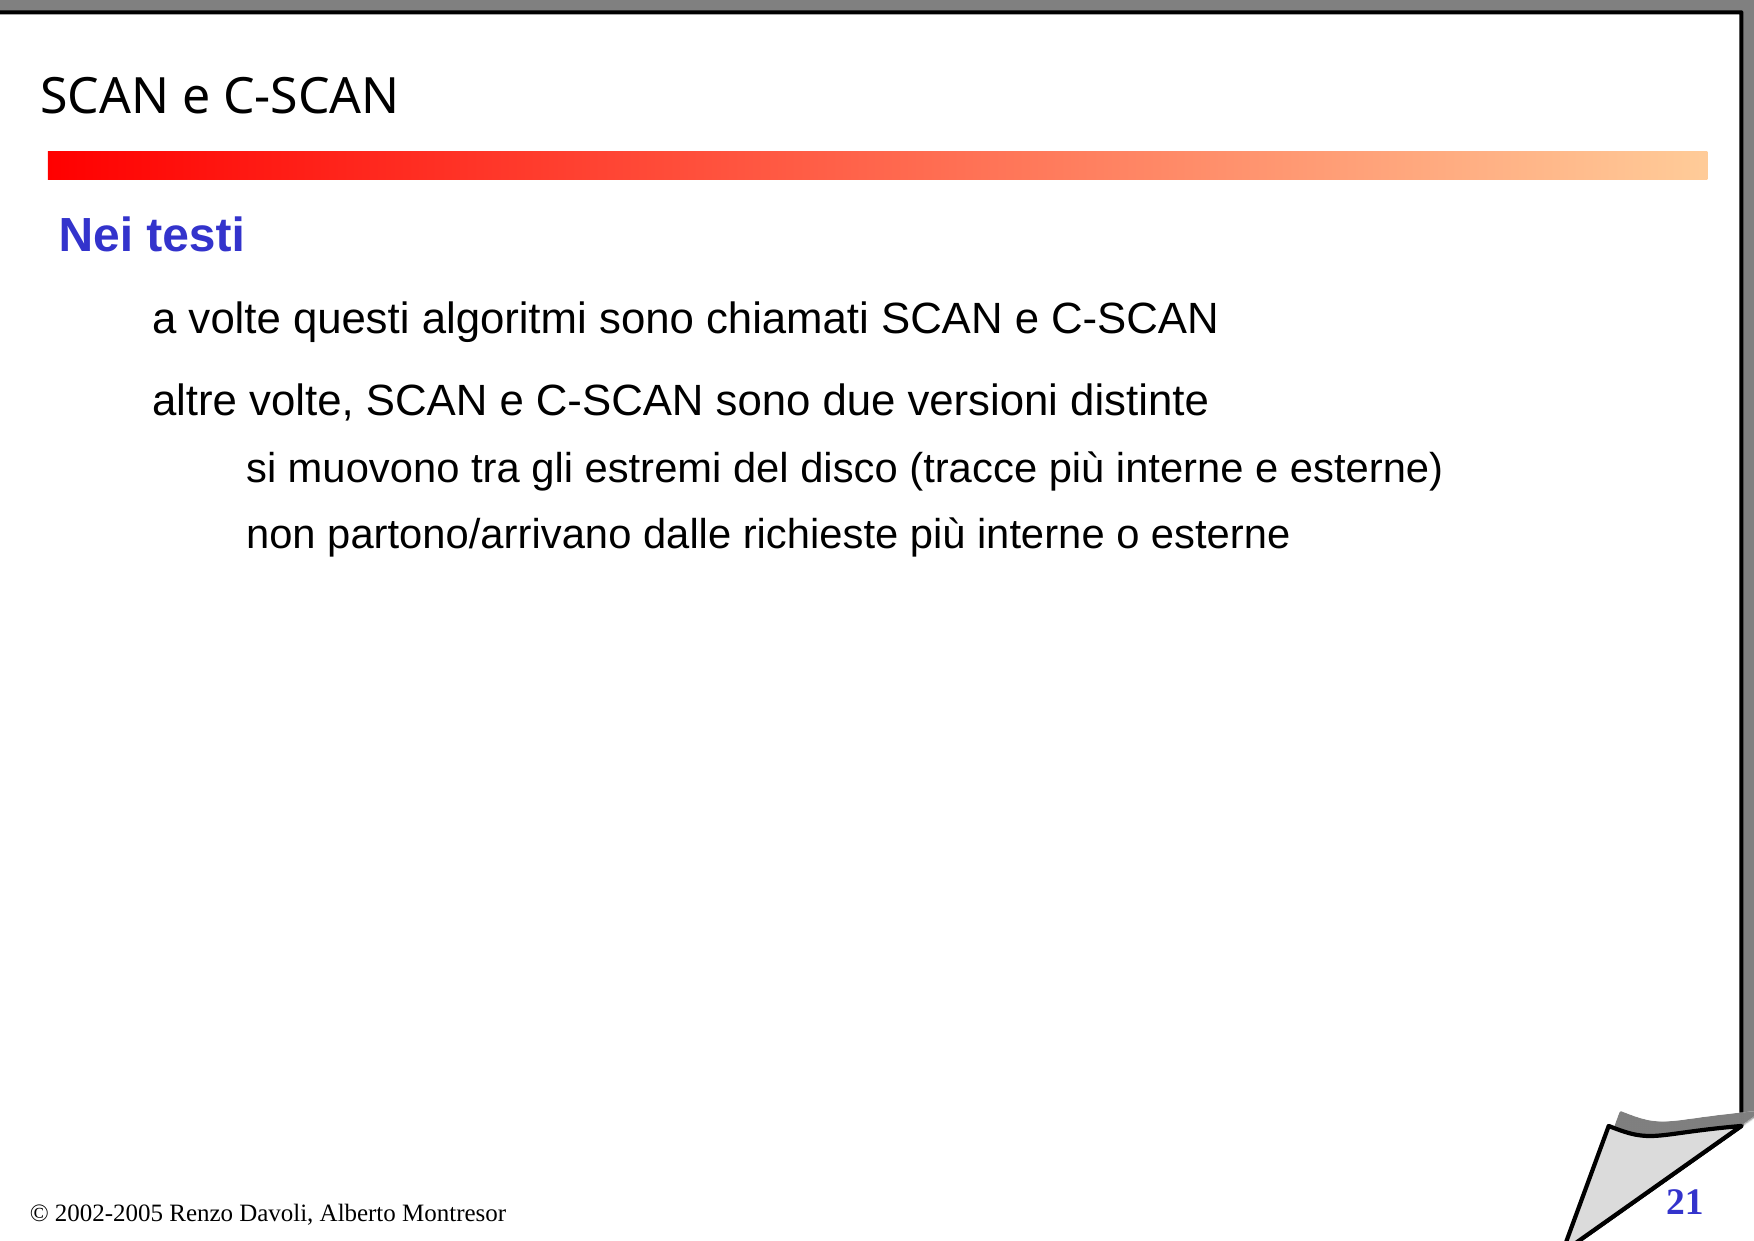

# SCAN e C-SCAN
Nei testi
a volte questi algoritmi sono chiamati SCAN e C-SCAN
altre volte, SCAN e C-SCAN sono due versioni distinte
si muovono tra gli estremi del disco (tracce più interne e esterne)
non partono/arrivano dalle richieste più interne o esterne